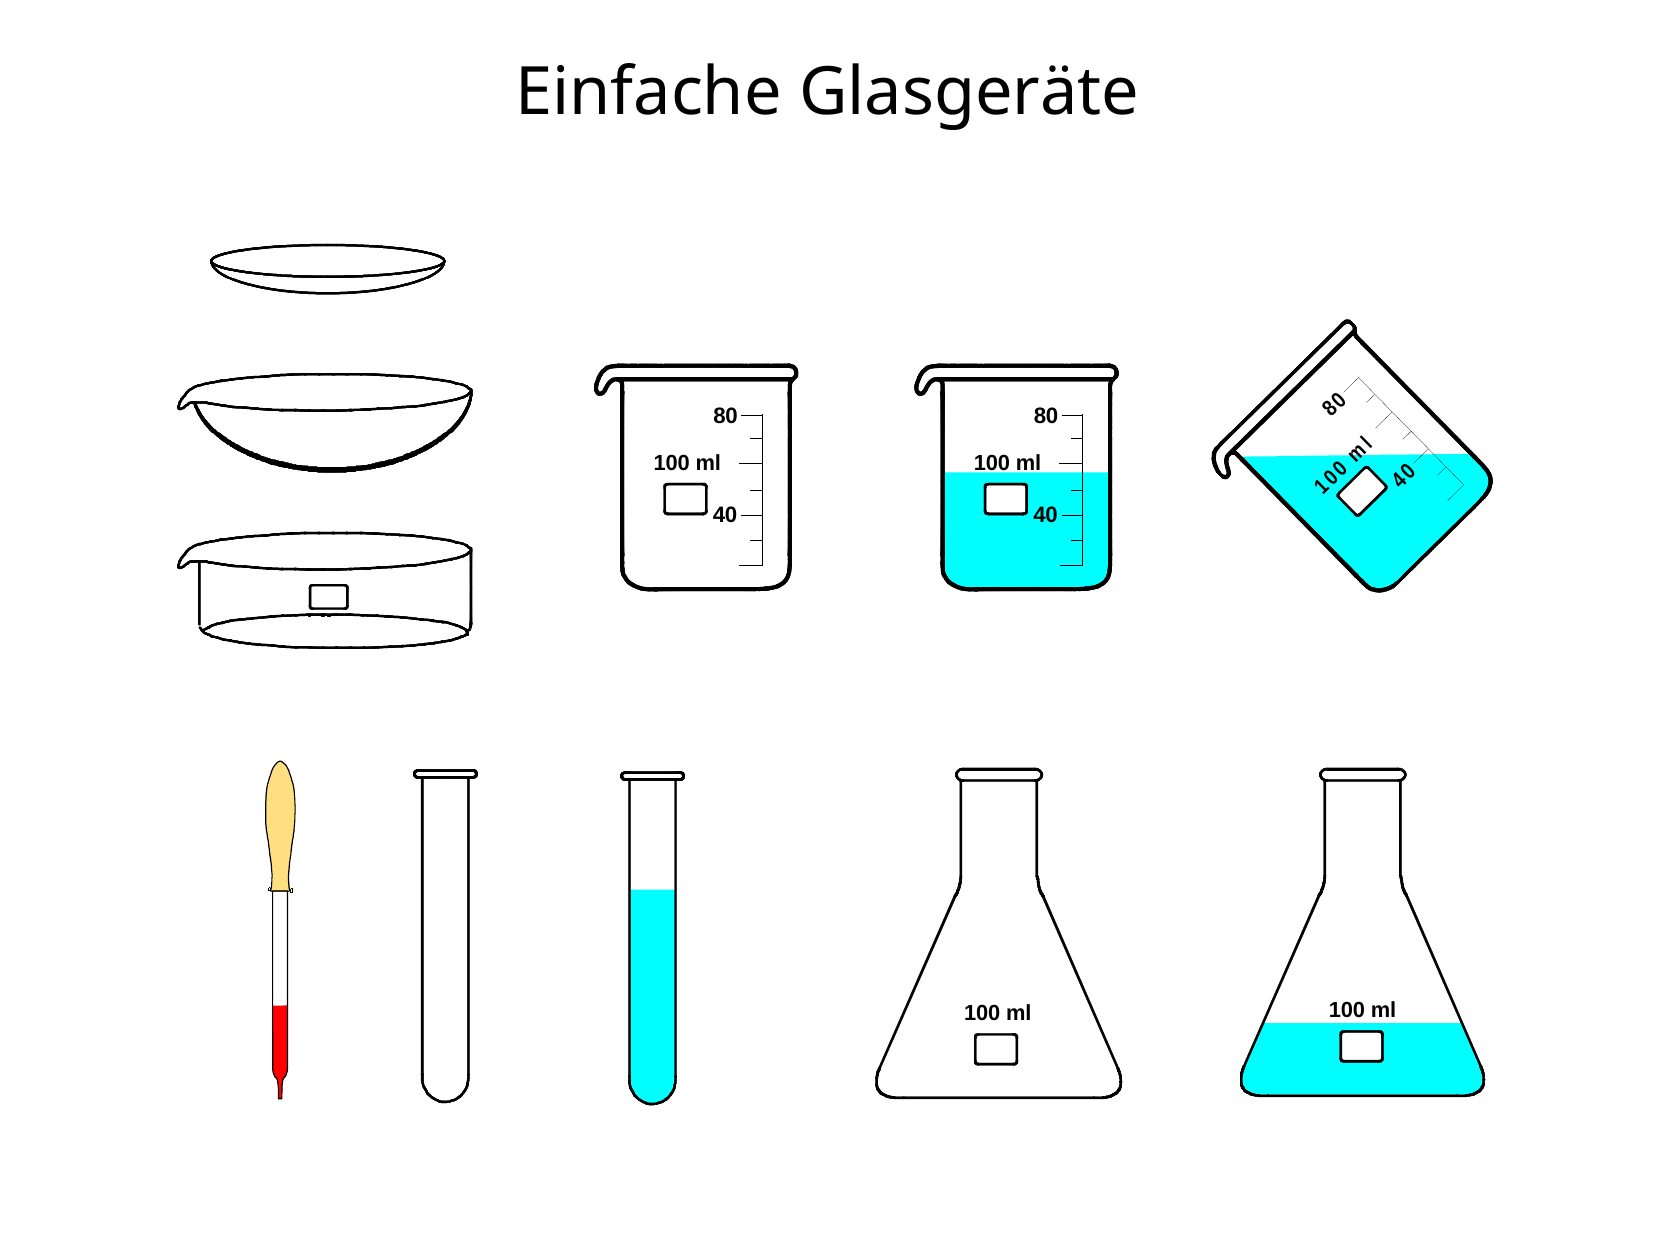

# Einfache Glasgeräte
80
100 ml
40
80
100 ml
40
100 ml
100 ml